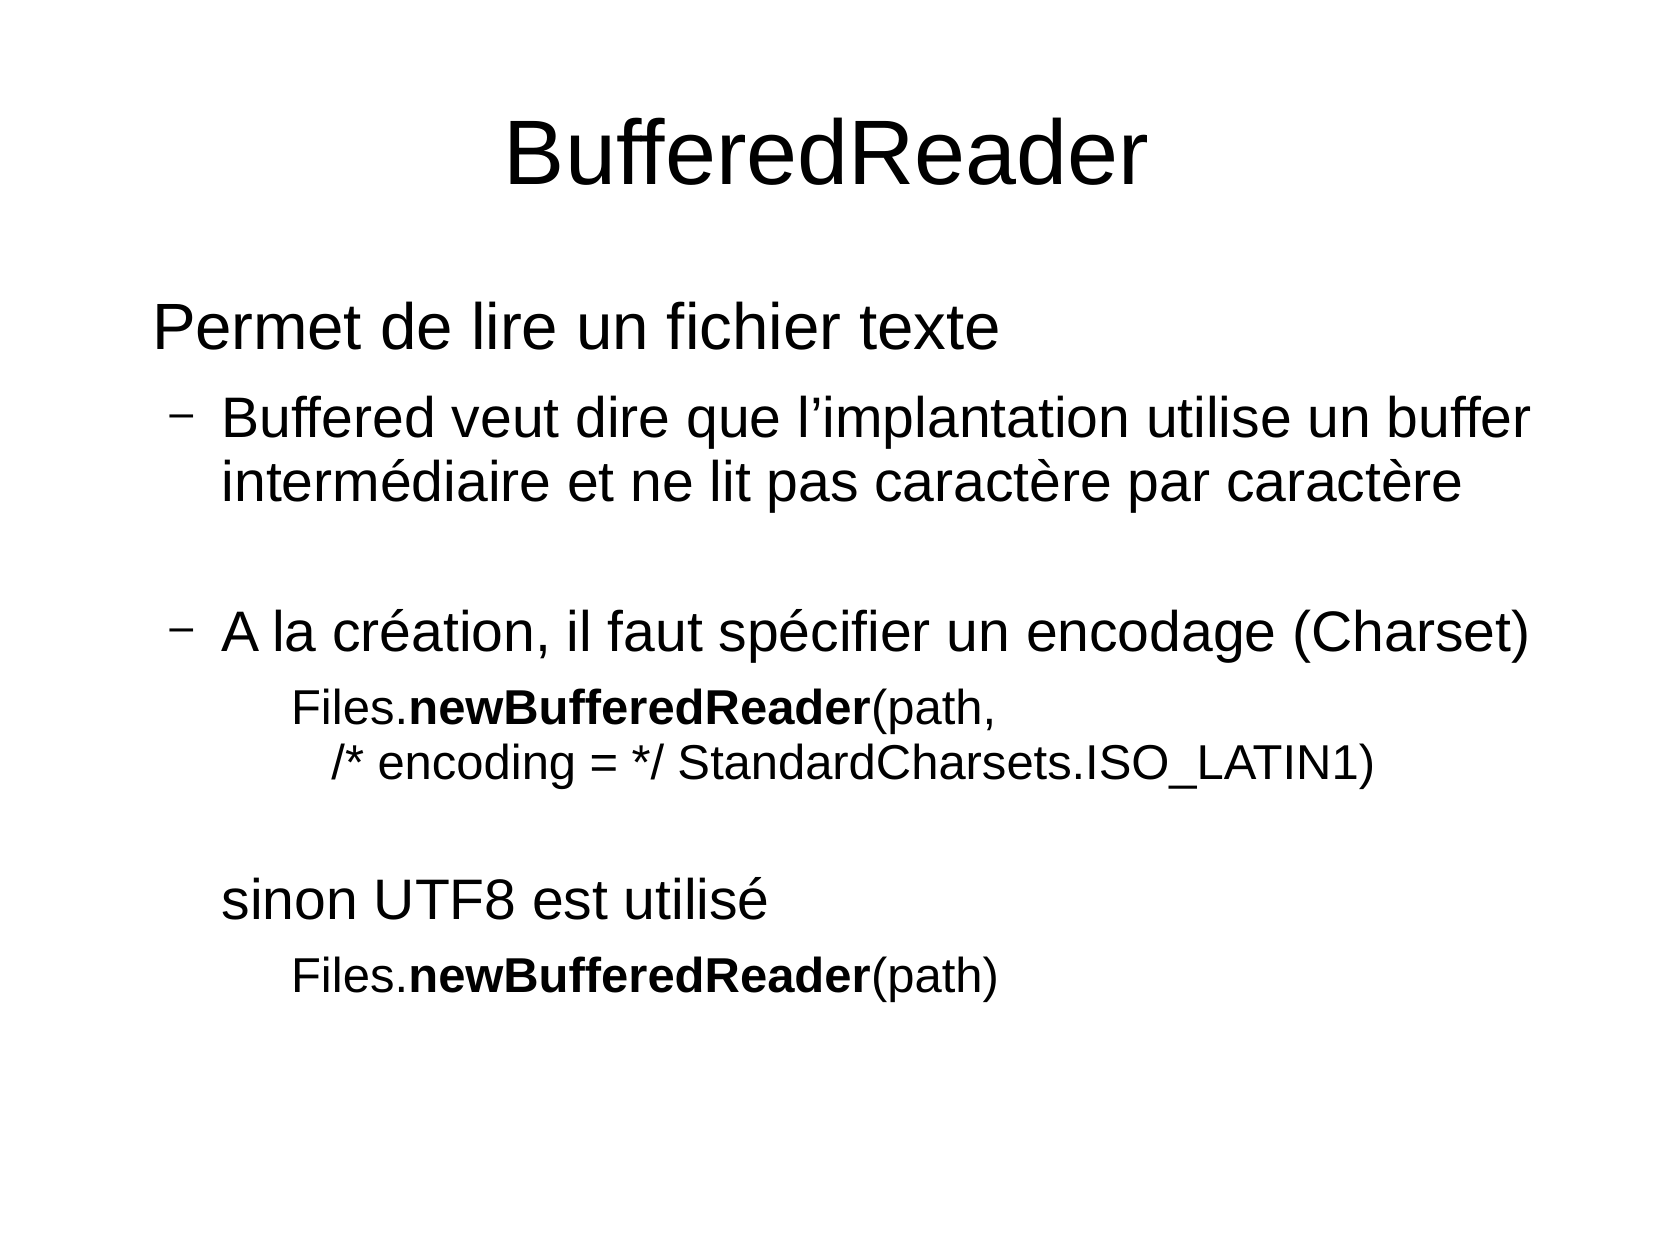

# BufferedReader
Permet de lire un fichier texte
Buffered veut dire que l’implantation utilise un buffer intermédiaire et ne lit pas caractère par caractère
A la création, il faut spécifier un encodage (Charset)
Files.newBufferedReader(path,
 /* encoding = */ StandardCharsets.ISO_LATIN1)
sinon UTF8 est utilisé
Files.newBufferedReader(path)